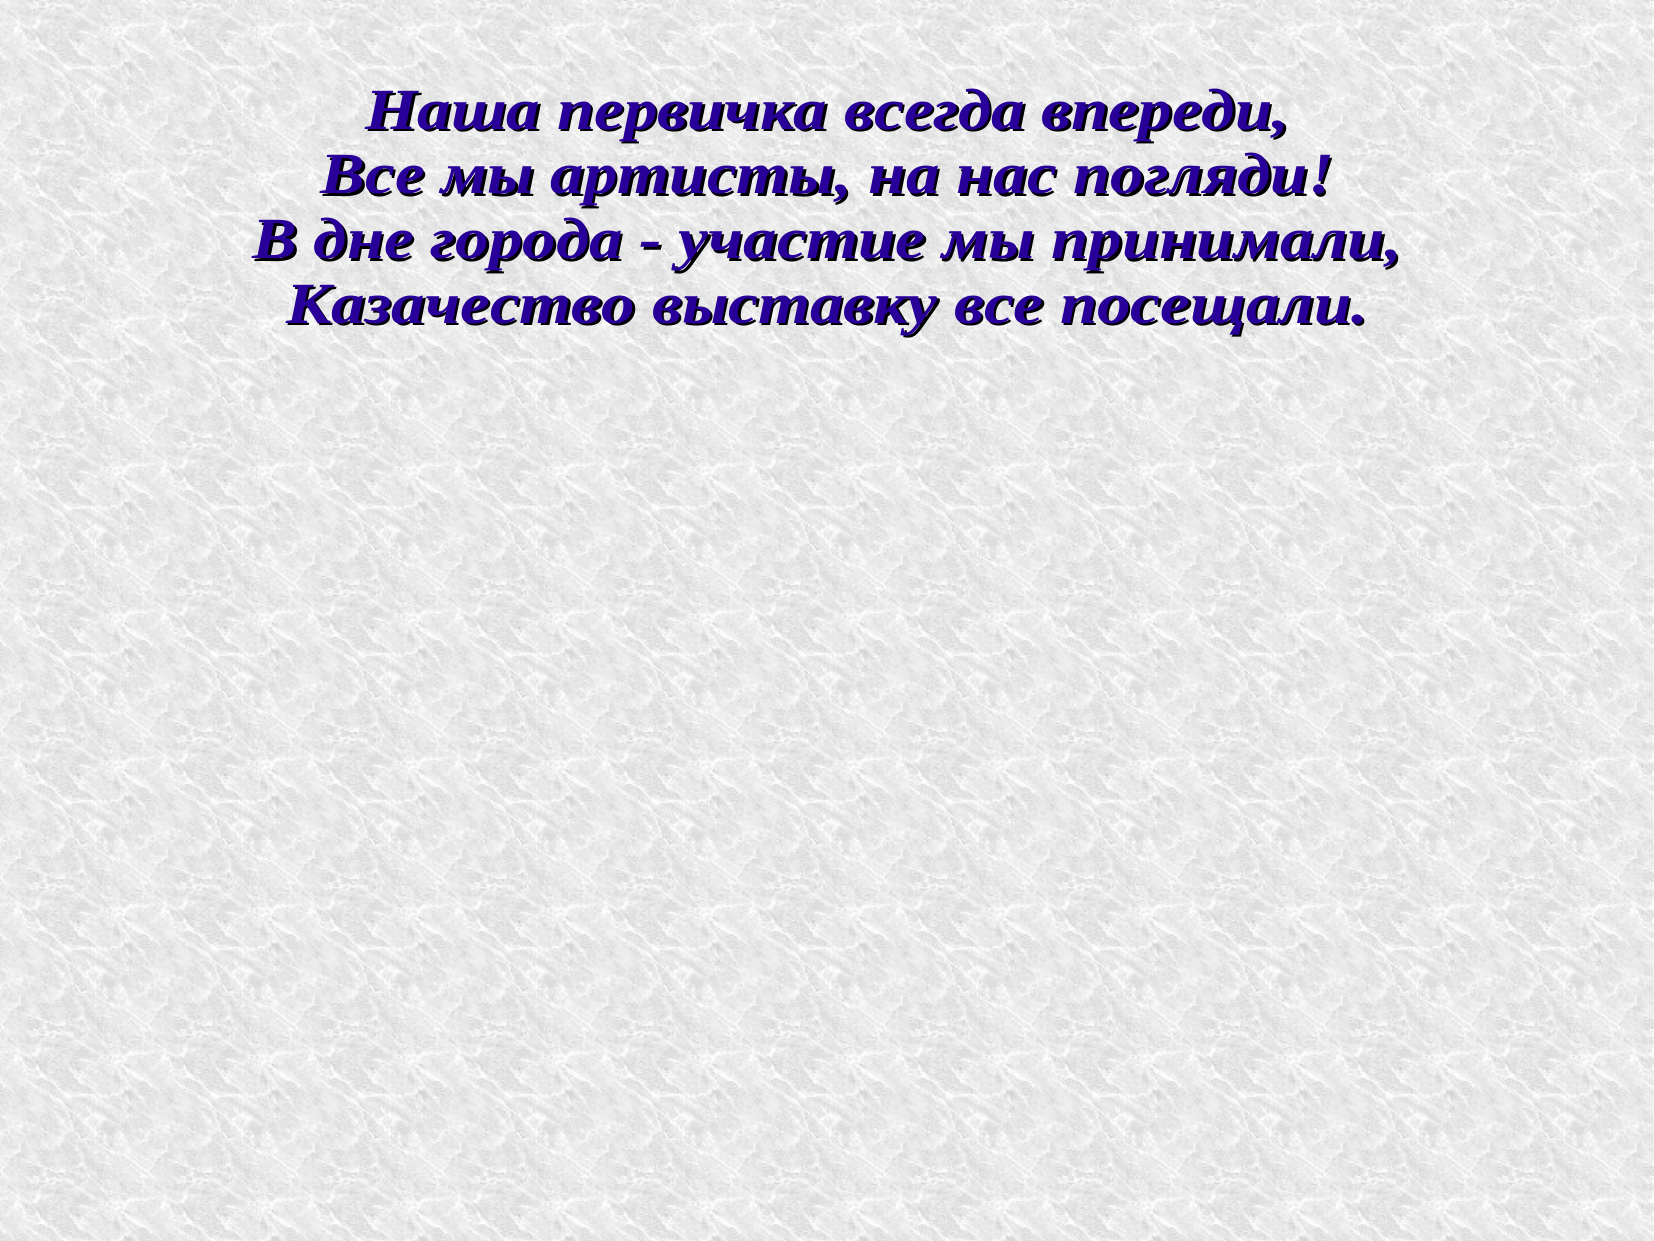

# Наша первичка всегда впереди, Все мы артисты, на нас погляди! В дне города - участие мы принимали, Казачество выставку все посещали.